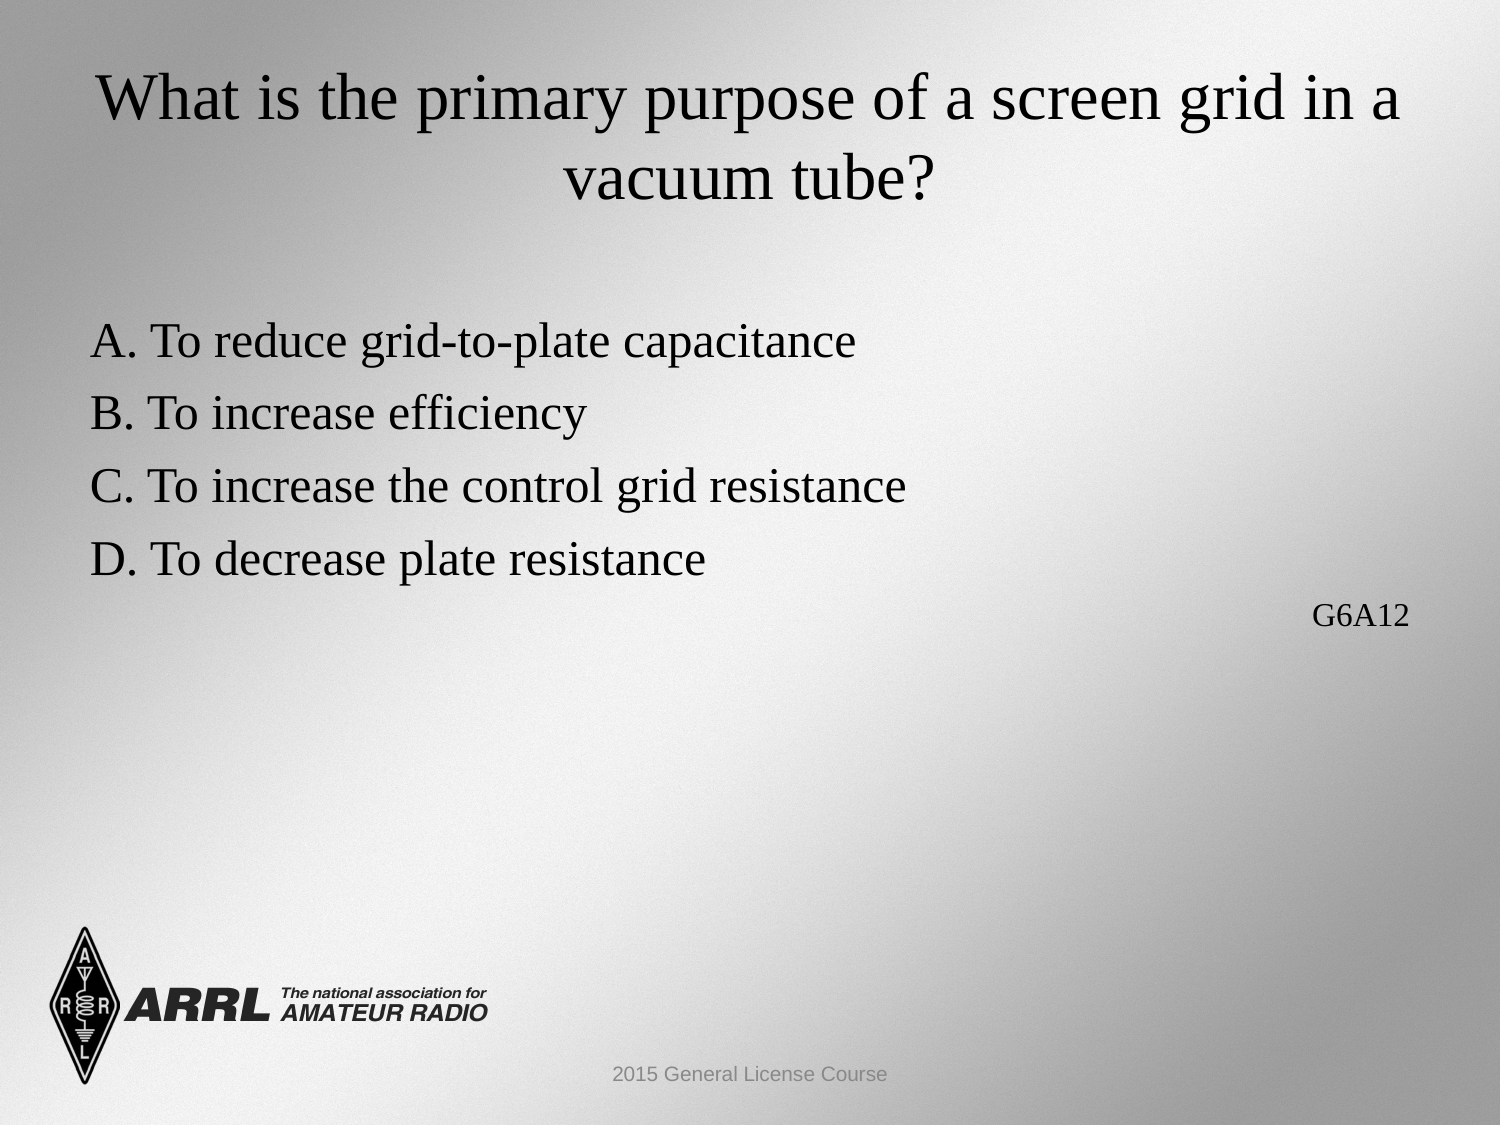

# What is the primary purpose of a screen grid in a vacuum tube?
A. To reduce grid-to-plate capacitance
B. To increase efficiency
C. To increase the control grid resistance
D. To decrease plate resistance
 G6A12
2015 General License Course